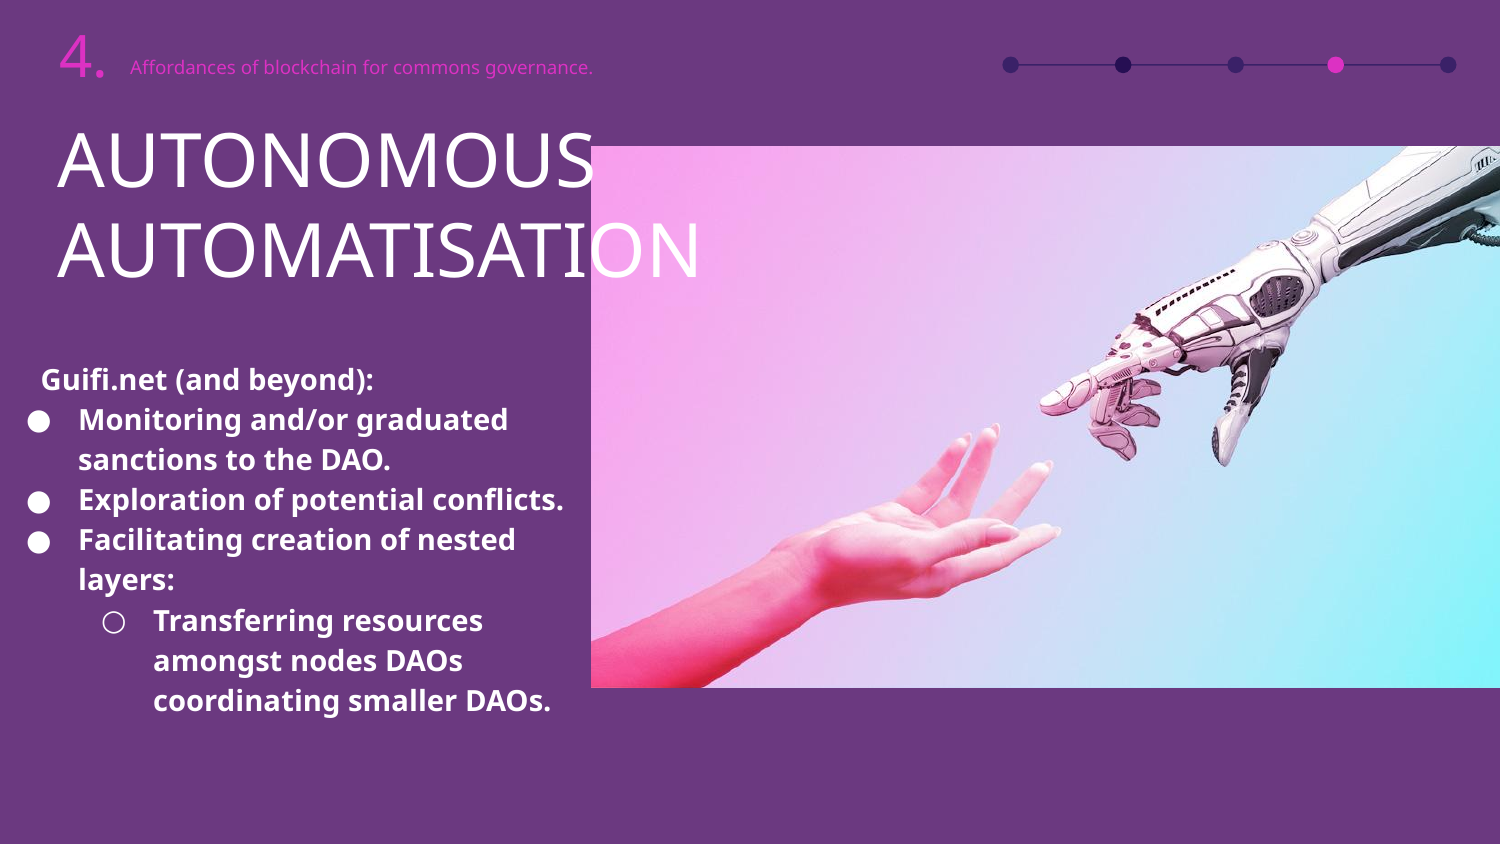

4.
Affordances of blockchain for commons governance.
AUTONOMOUS AUTOMATISATION
# Guifi.net (and beyond):
Monitoring and/or graduated sanctions to the DAO.
Exploration of potential conflicts.
Facilitating creation of nested layers:
Transferring resources amongst nodes DAOs coordinating smaller DAOs.